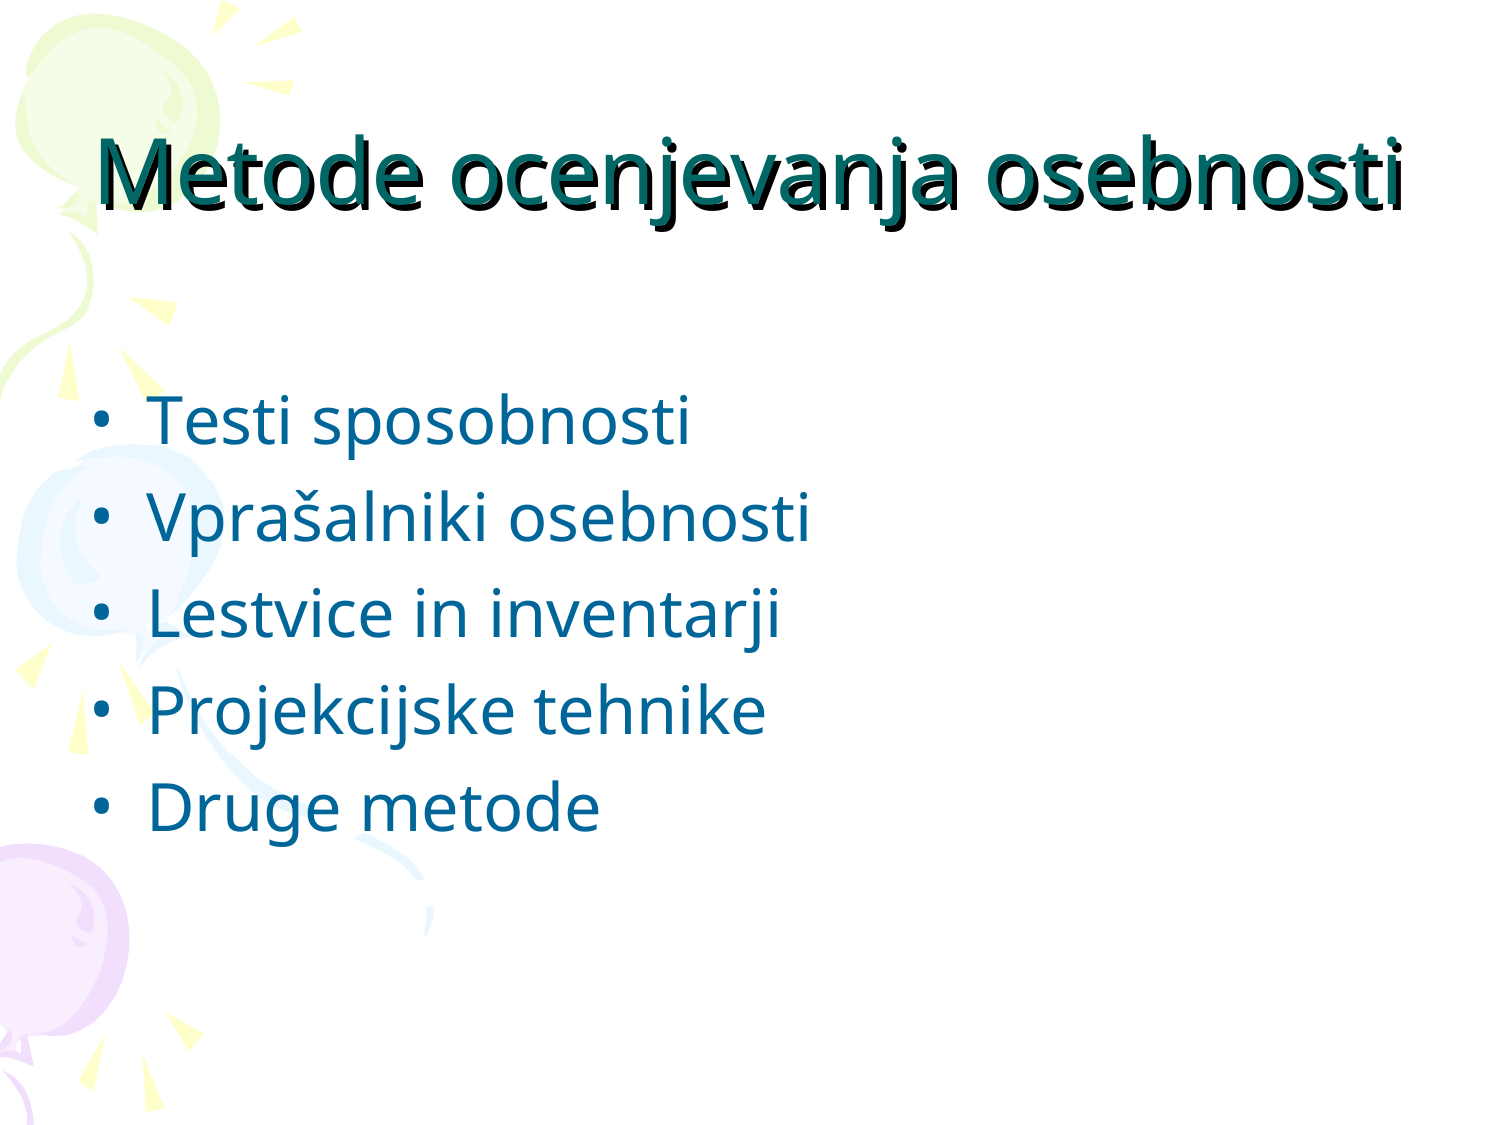

# Metode ocenjevanja osebnosti
Testi sposobnosti
Vprašalniki osebnosti
Lestvice in inventarji
Projekcijske tehnike
Druge metode